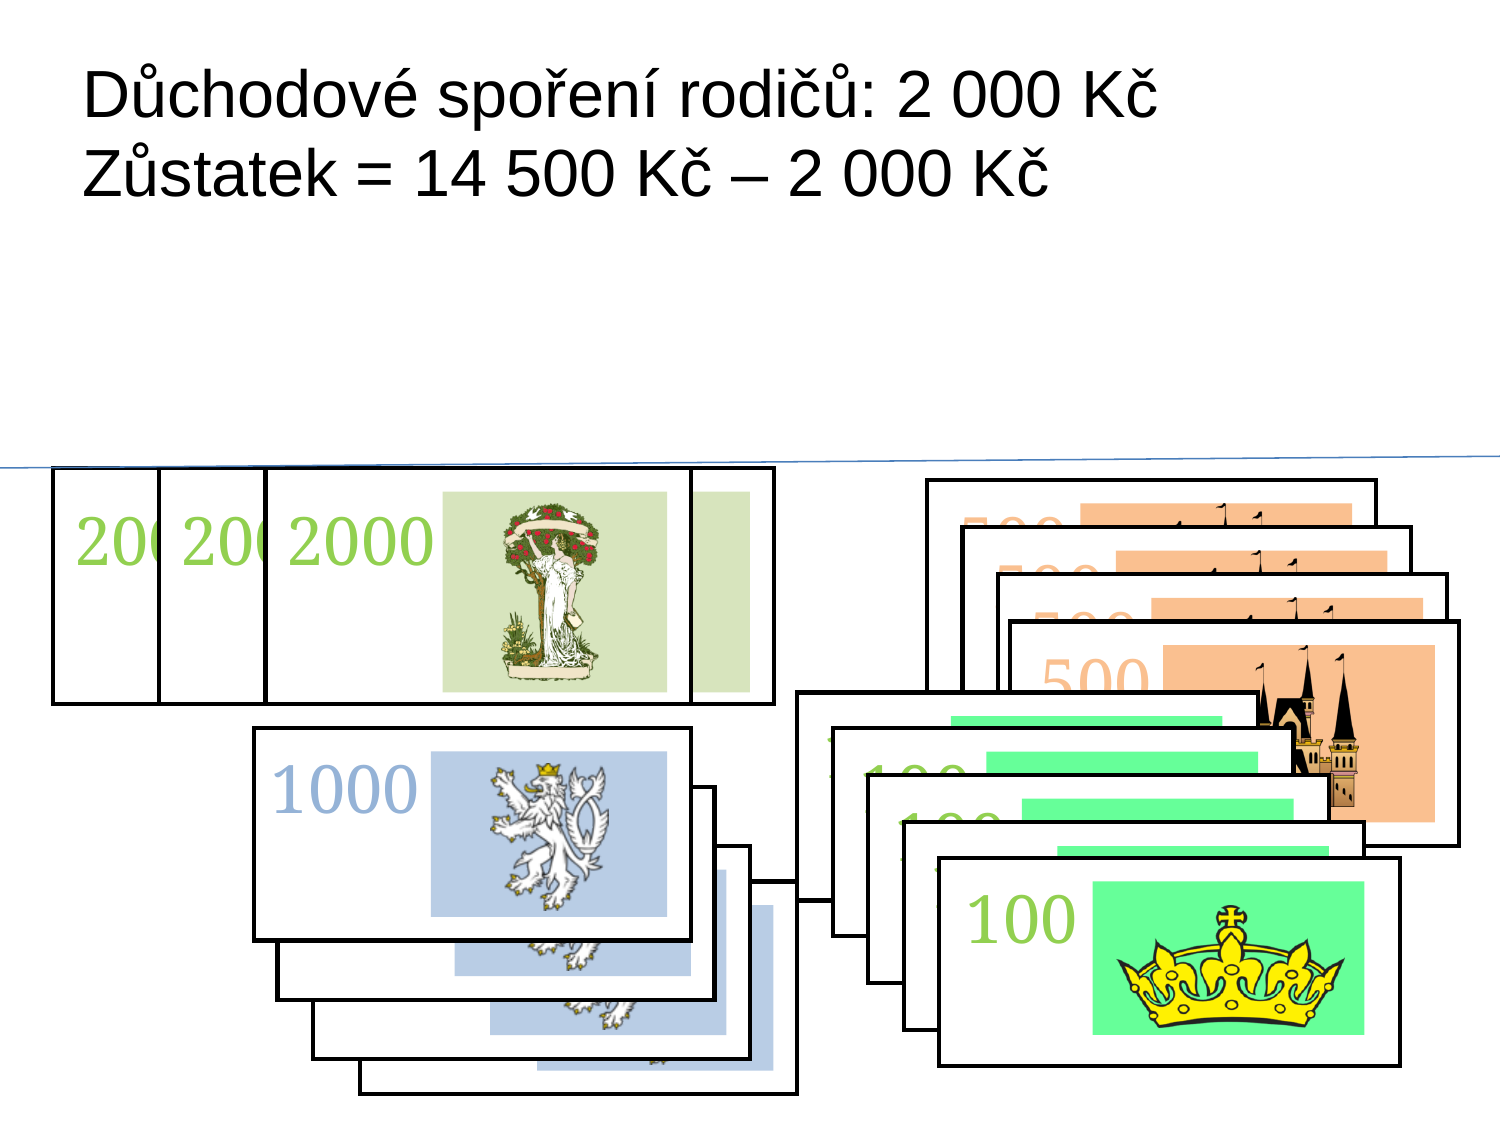

Důchodové spoření rodičů: 2 000 Kč
Zůstatek = 14 500 Kč – 2 000 Kč
2000
2000
2000
2000
500
500
500
500
100
1000
100
100
1000
100
1000
100
1000